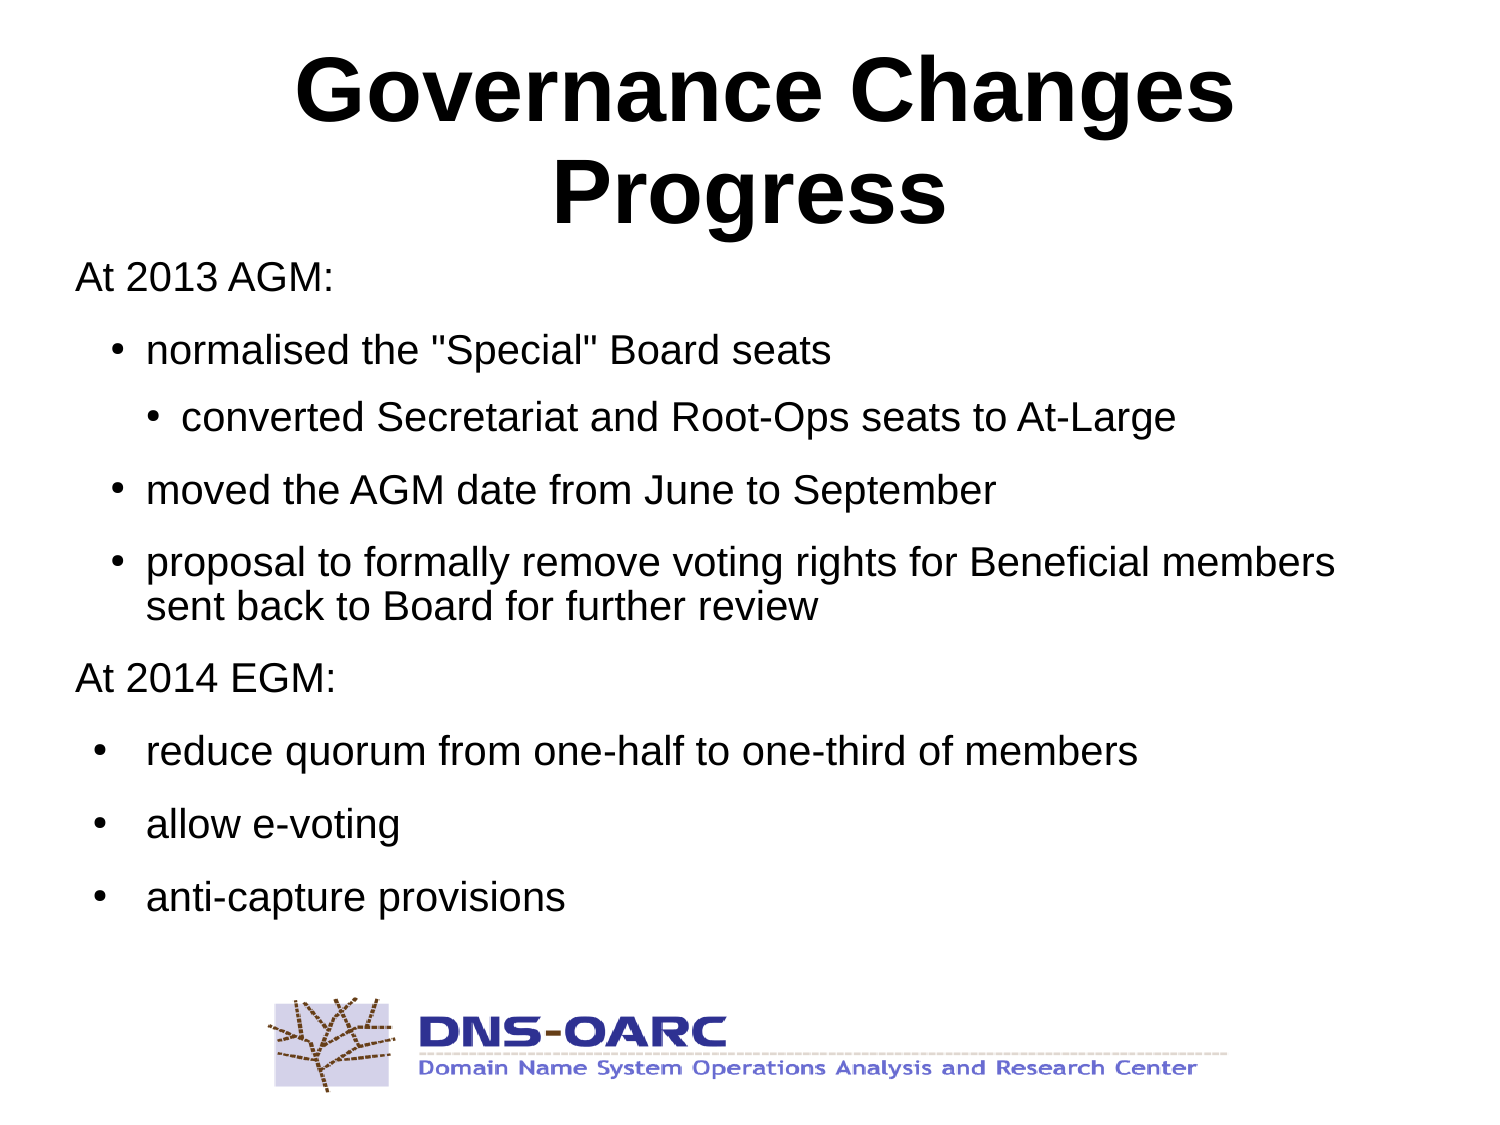

# Governance Changes Progress
At 2013 AGM:
normalised the "Special" Board seats
converted Secretariat and Root-Ops seats to At-Large
moved the AGM date from June to September
proposal to formally remove voting rights for Beneficial members sent back to Board for further review
At 2014 EGM:
reduce quorum from one-half to one-third of members
allow e-voting
anti-capture provisions